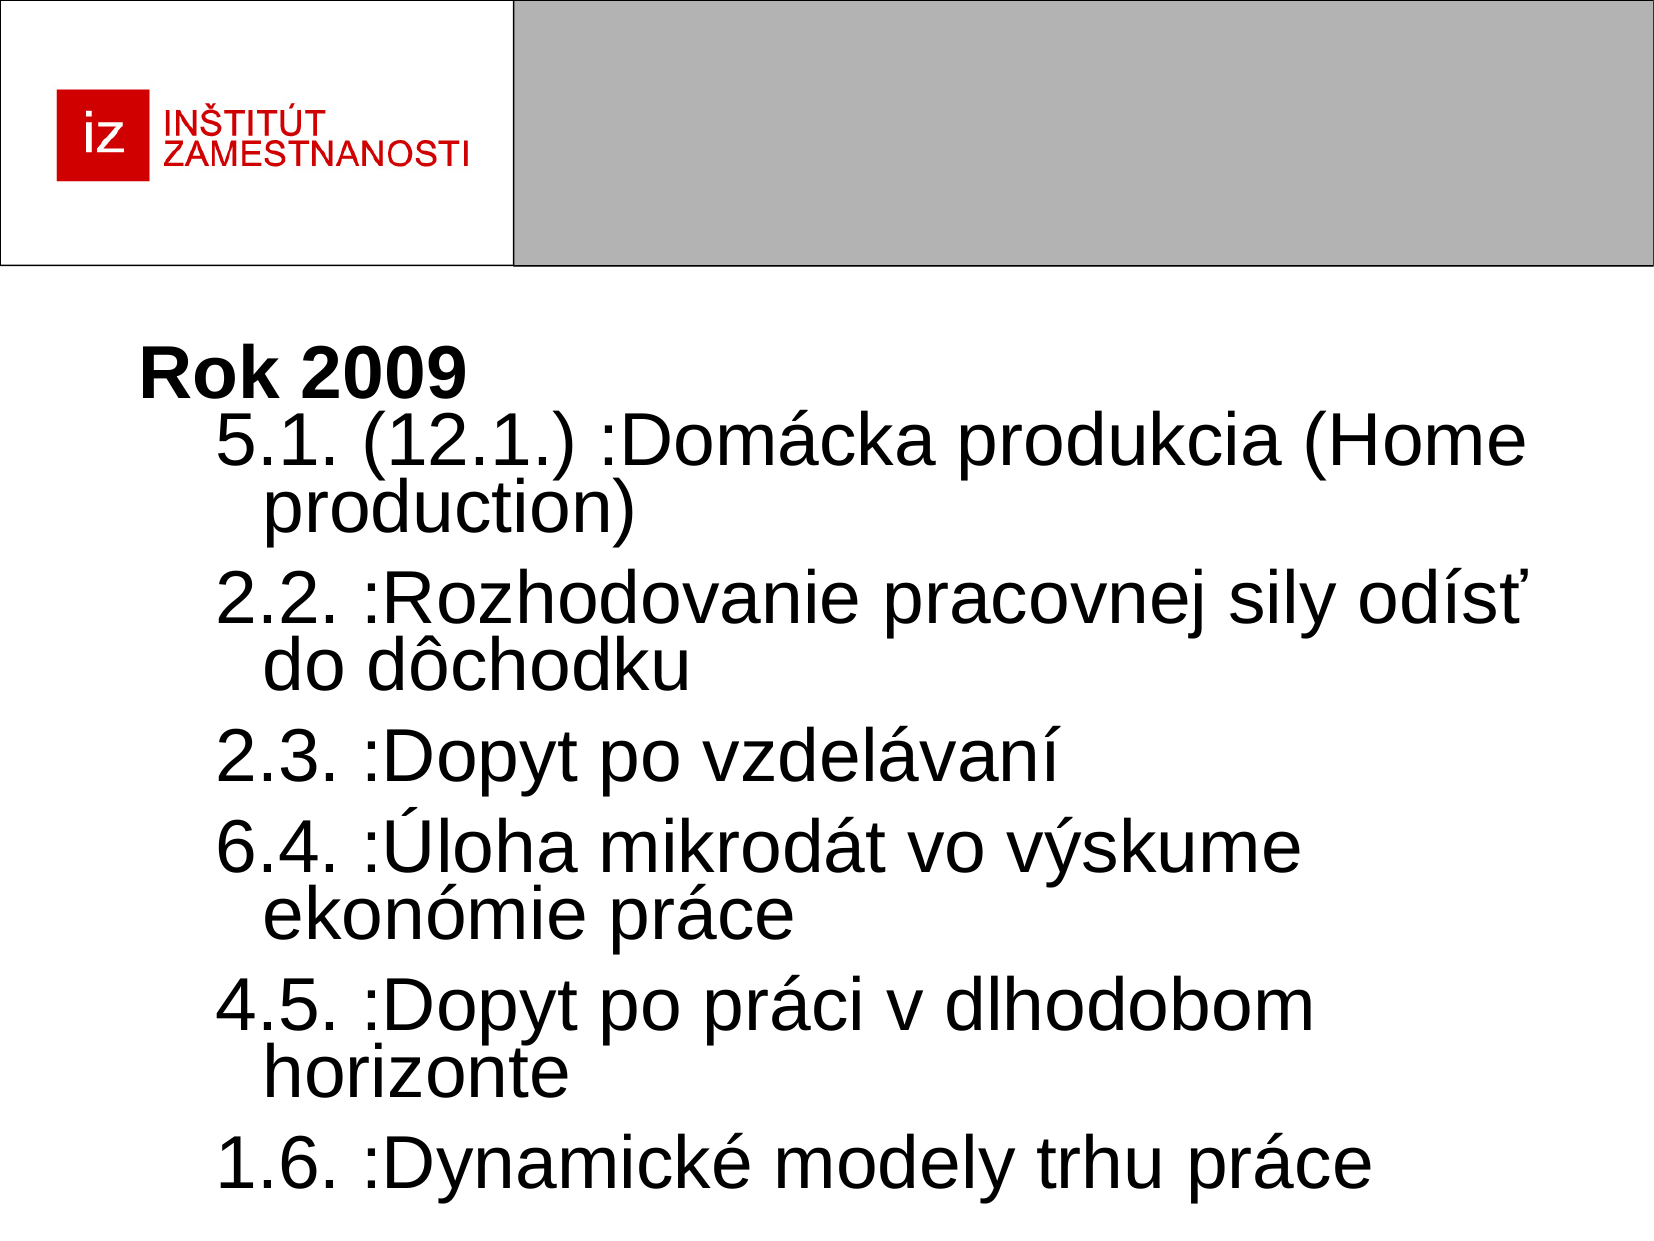

#
Rok 2009
5.1. (12.1.) :Domácka produkcia (Home production)
2.2. :Rozhodovanie pracovnej sily odísť do dôchodku
2.3. :Dopyt po vzdelávaní
6.4. :Úloha mikrodát vo výskume ekonómie práce
4.5. :Dopyt po práci v dlhodobom horizonte
1.6. :Dynamické modely trhu práce